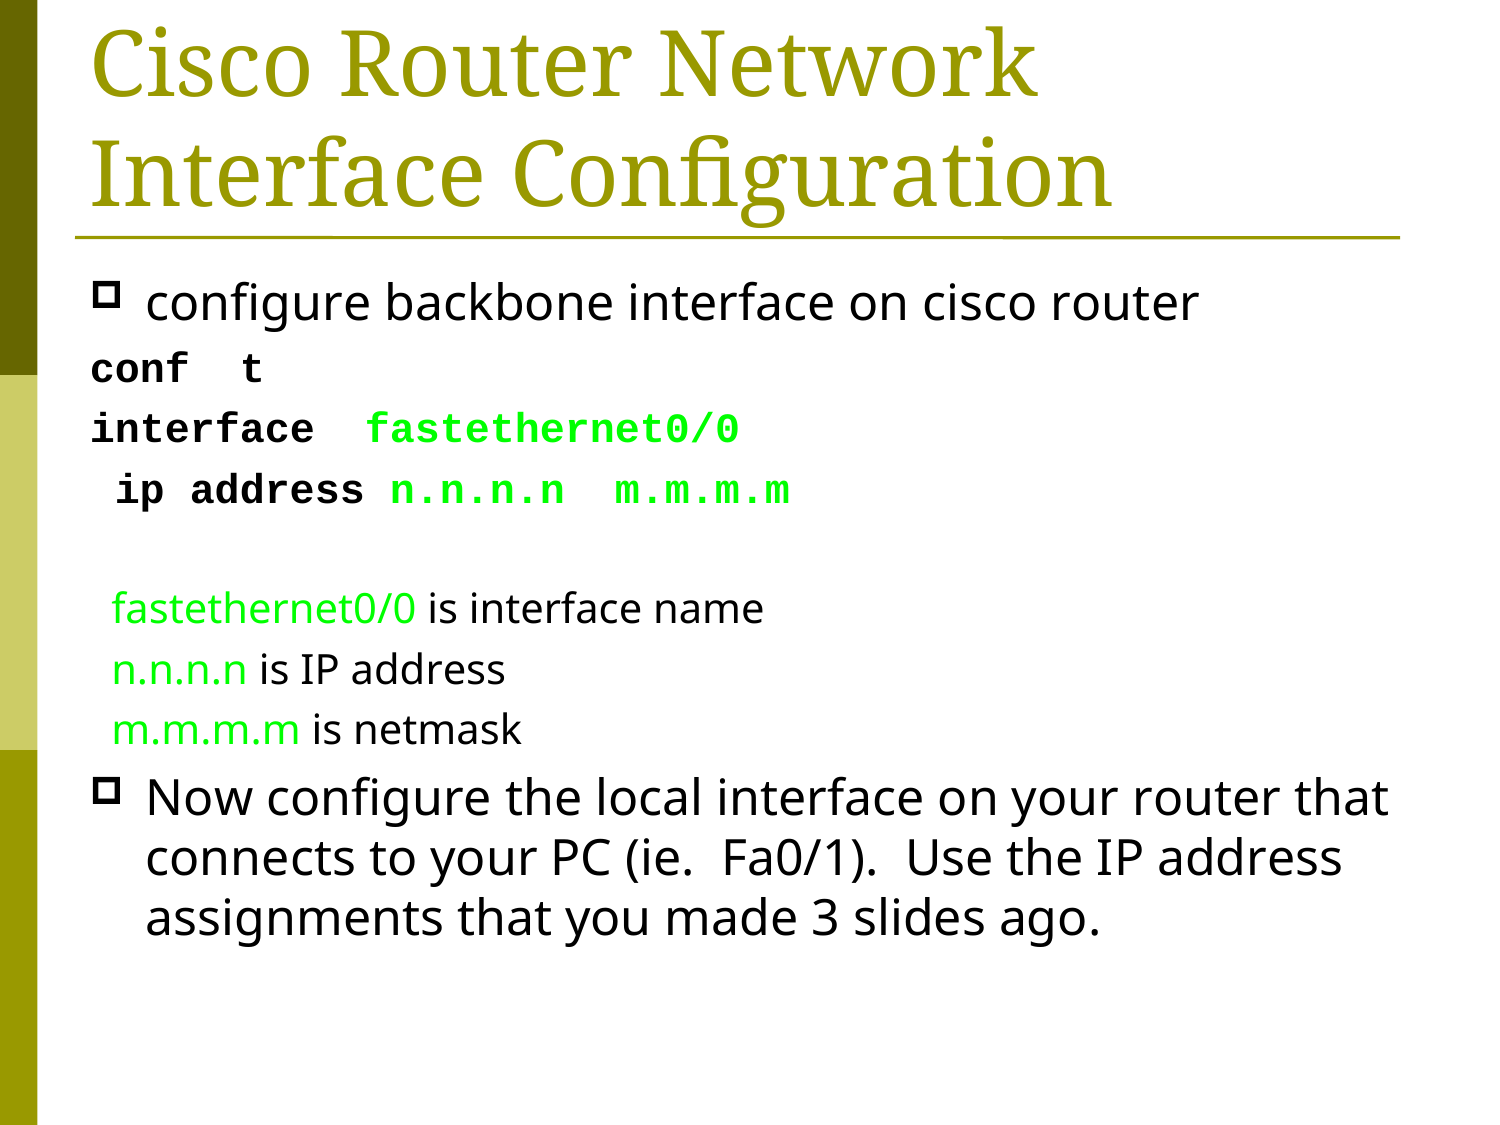

# Cisco Router Network Interface Configuration
configure backbone interface on cisco router
conf t
interface fastethernet0/0
 ip address n.n.n.n m.m.m.m
 fastethernet0/0 is interface name
 n.n.n.n is IP address
 m.m.m.m is netmask
Now configure the local interface on your router that connects to your PC (ie. Fa0/1). Use the IP address assignments that you made 3 slides ago.